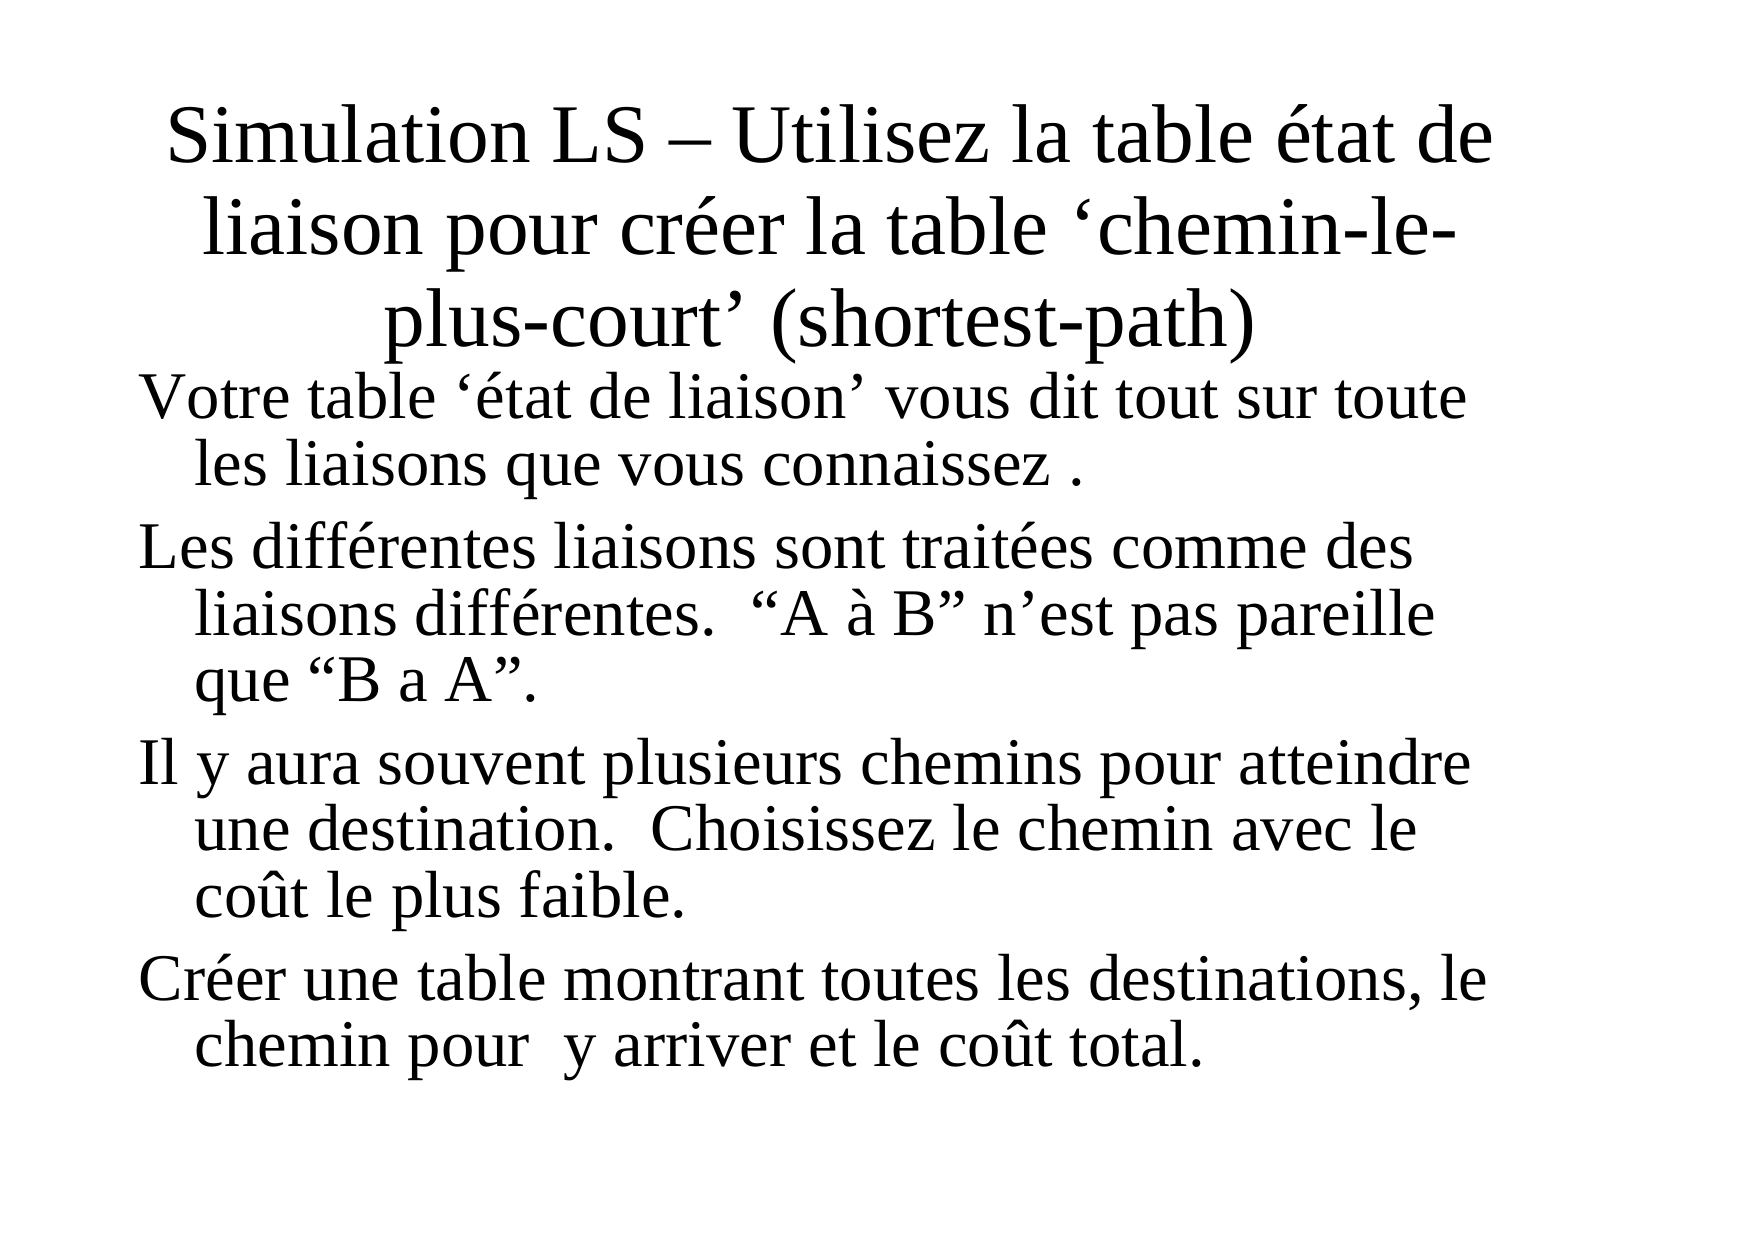

# Simulation LS – Utilisez la table état de liaison pour créer la table ‘chemin-le-plus-court’ (shortest-path)
Votre table ‘état de liaison’ vous dit tout sur toute les liaisons que vous connaissez .
Les différentes liaisons sont traitées comme des liaisons différentes. “A à B” n’est pas pareille que “B a A”.
Il y aura souvent plusieurs chemins pour atteindre une destination. Choisissez le chemin avec le coût le plus faible.
Créer une table montrant toutes les destinations, le chemin pour y arriver et le coût total.